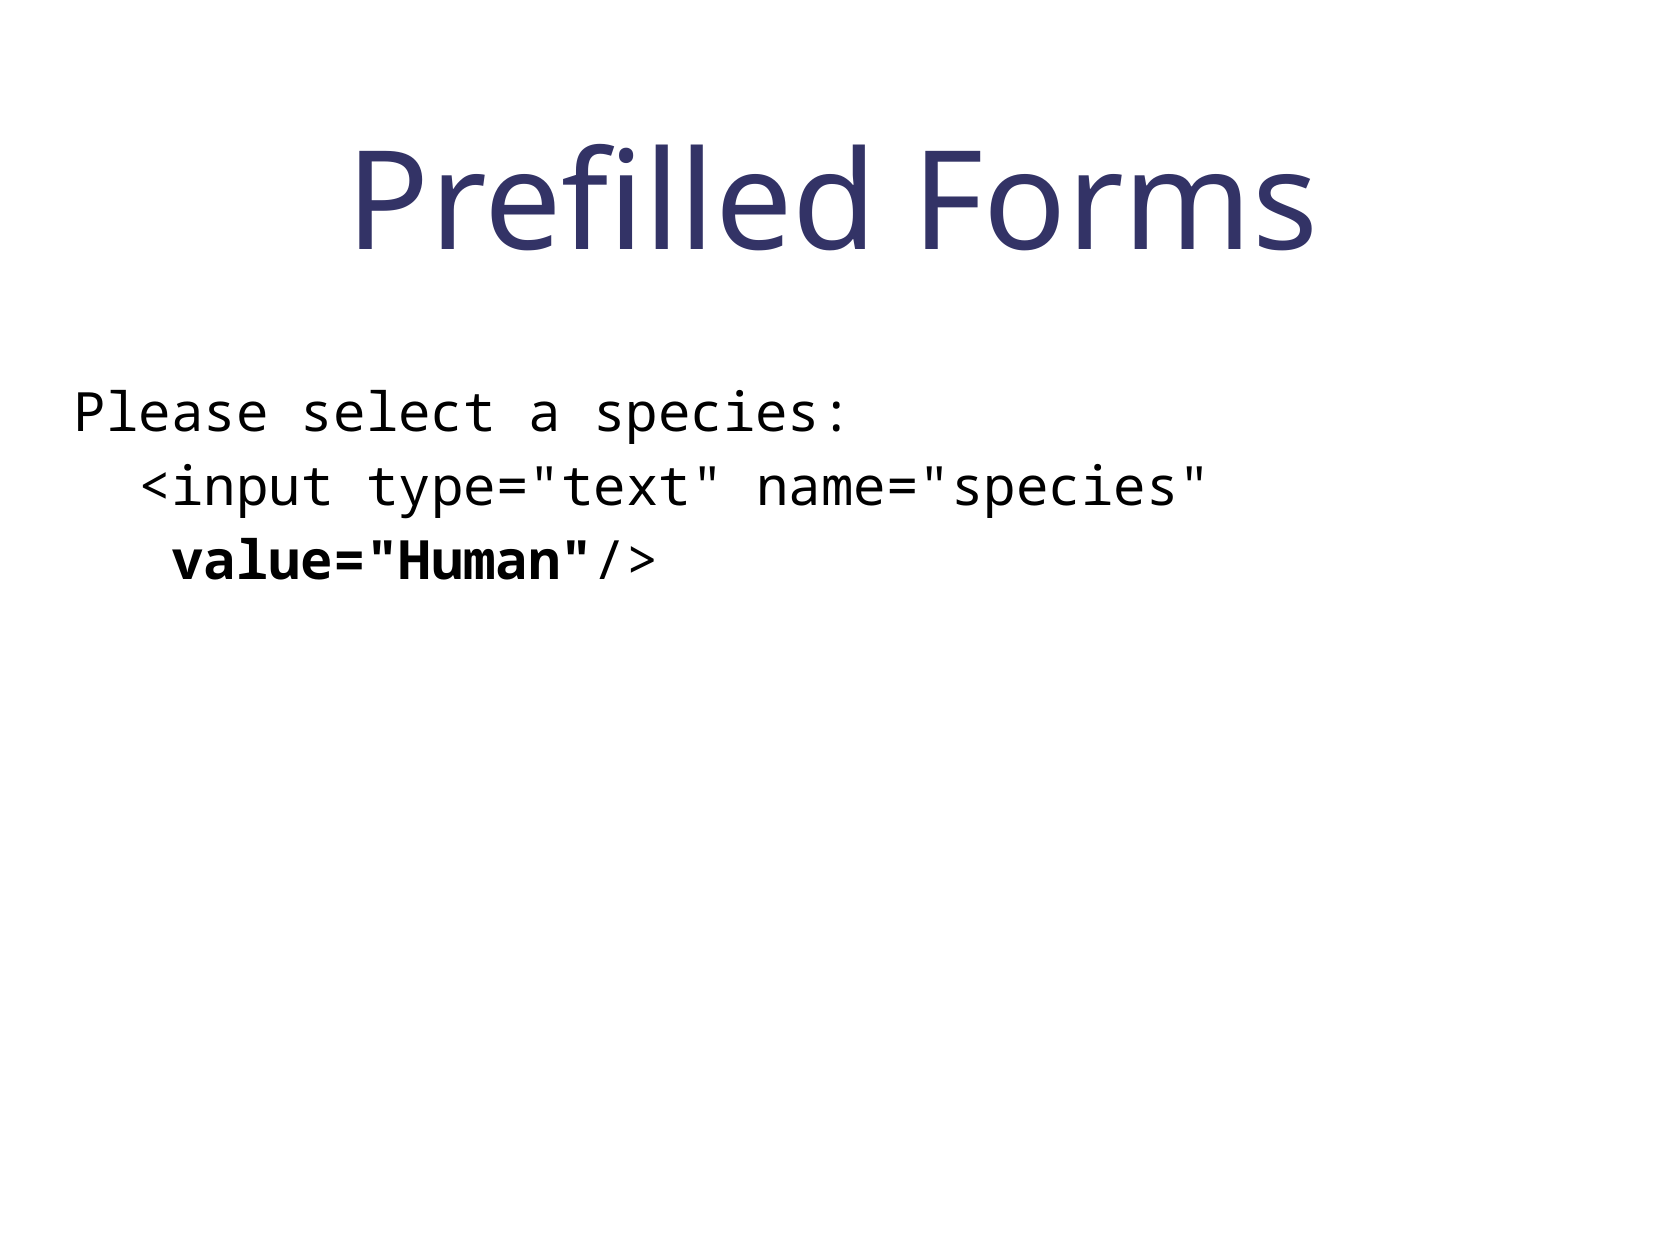

# Prefilled Forms
Please select a species:
 <input type="text" name="species"
 value="Human"/>